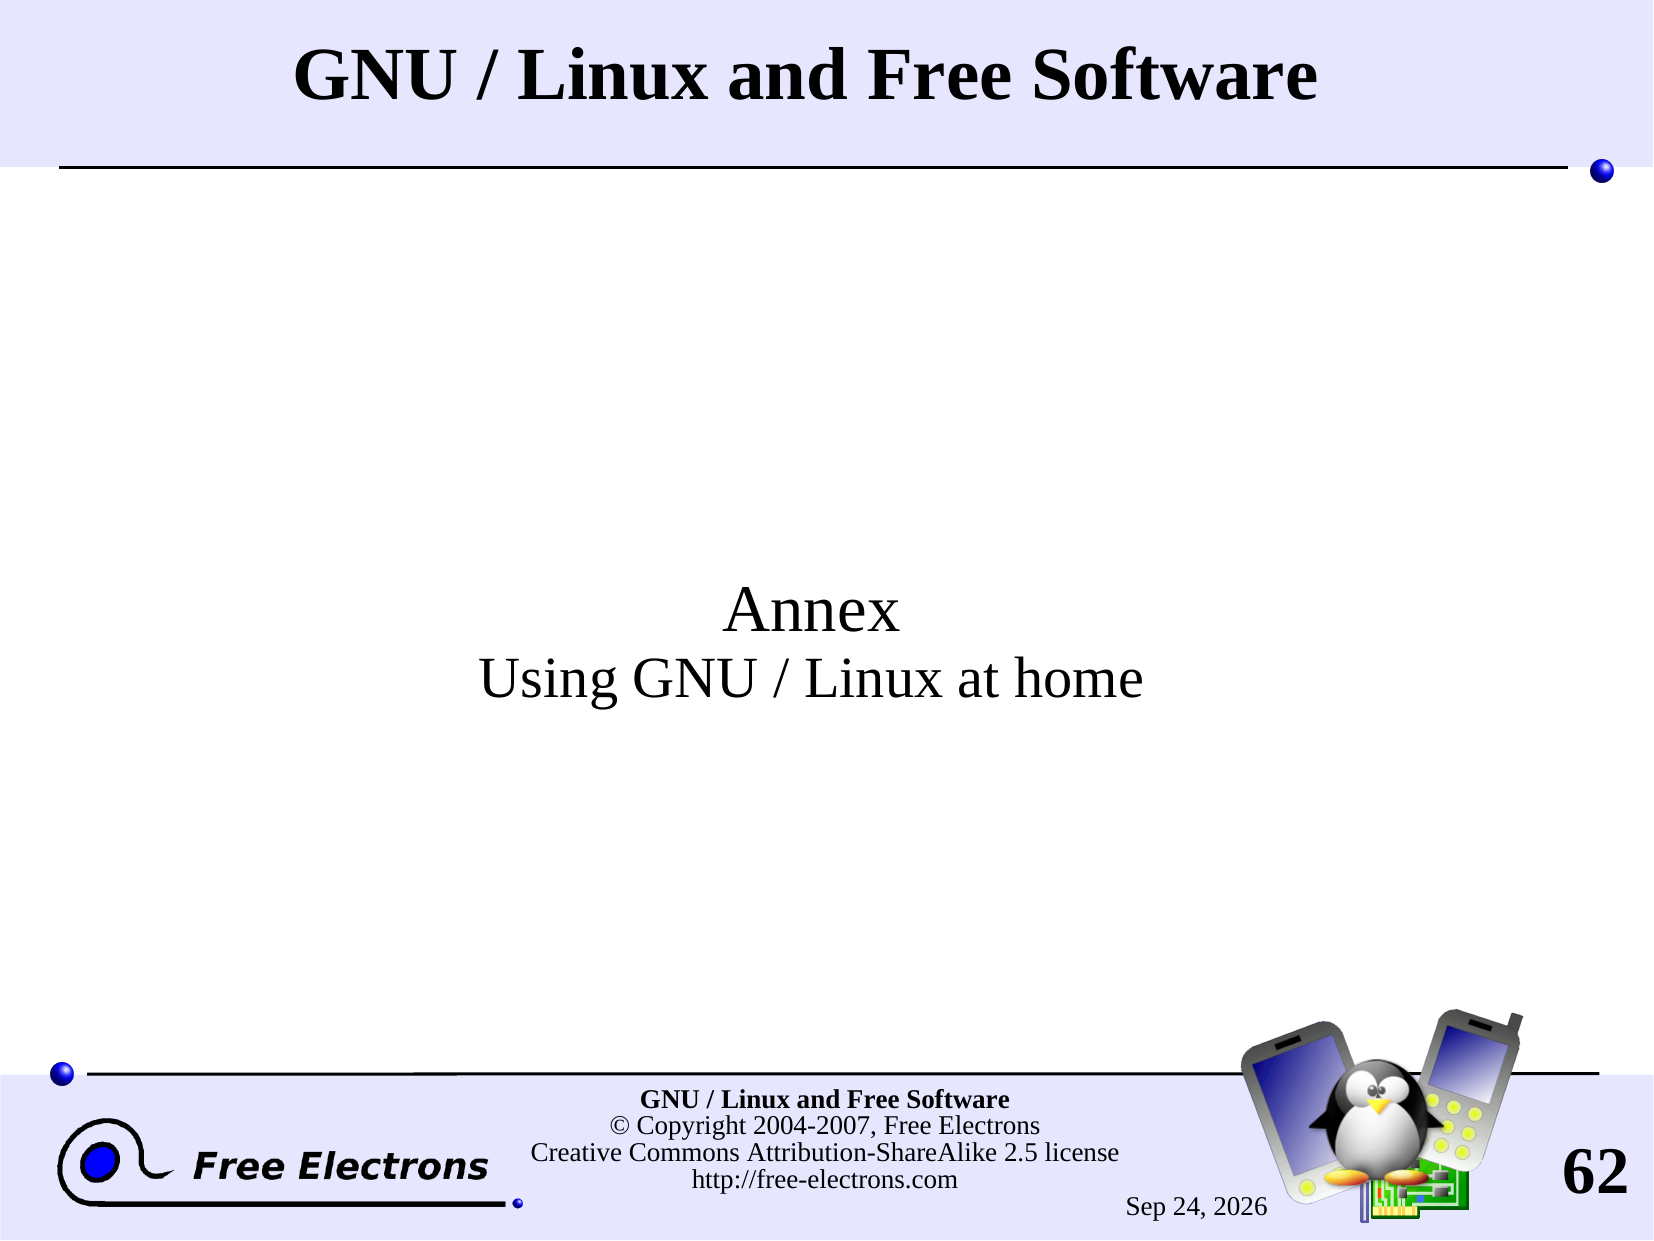

# GNU / Linux and Free Software
Annex
Using GNU / Linux at home